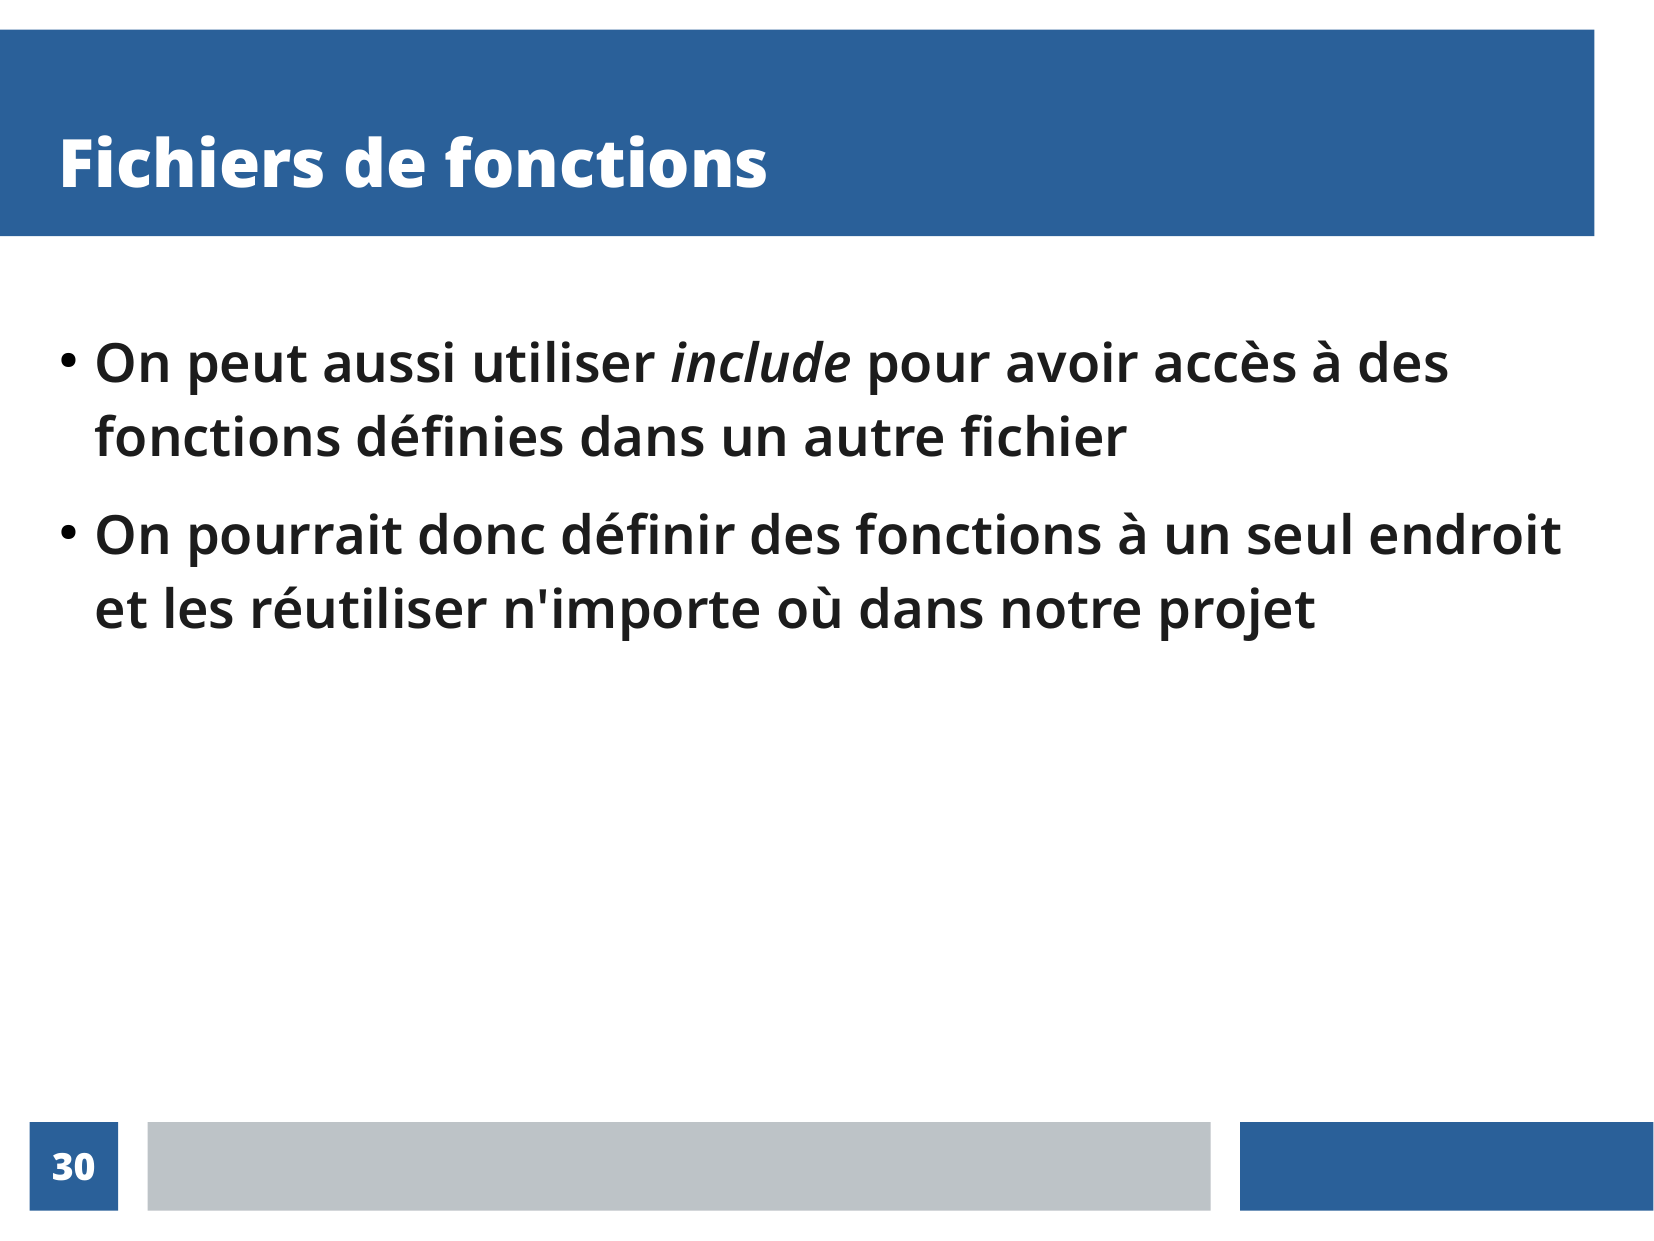

# Fichiers de fonctions
On peut aussi utiliser include pour avoir accès à des fonctions définies dans un autre fichier
On pourrait donc définir des fonctions à un seul endroit et les réutiliser n'importe où dans notre projet
30